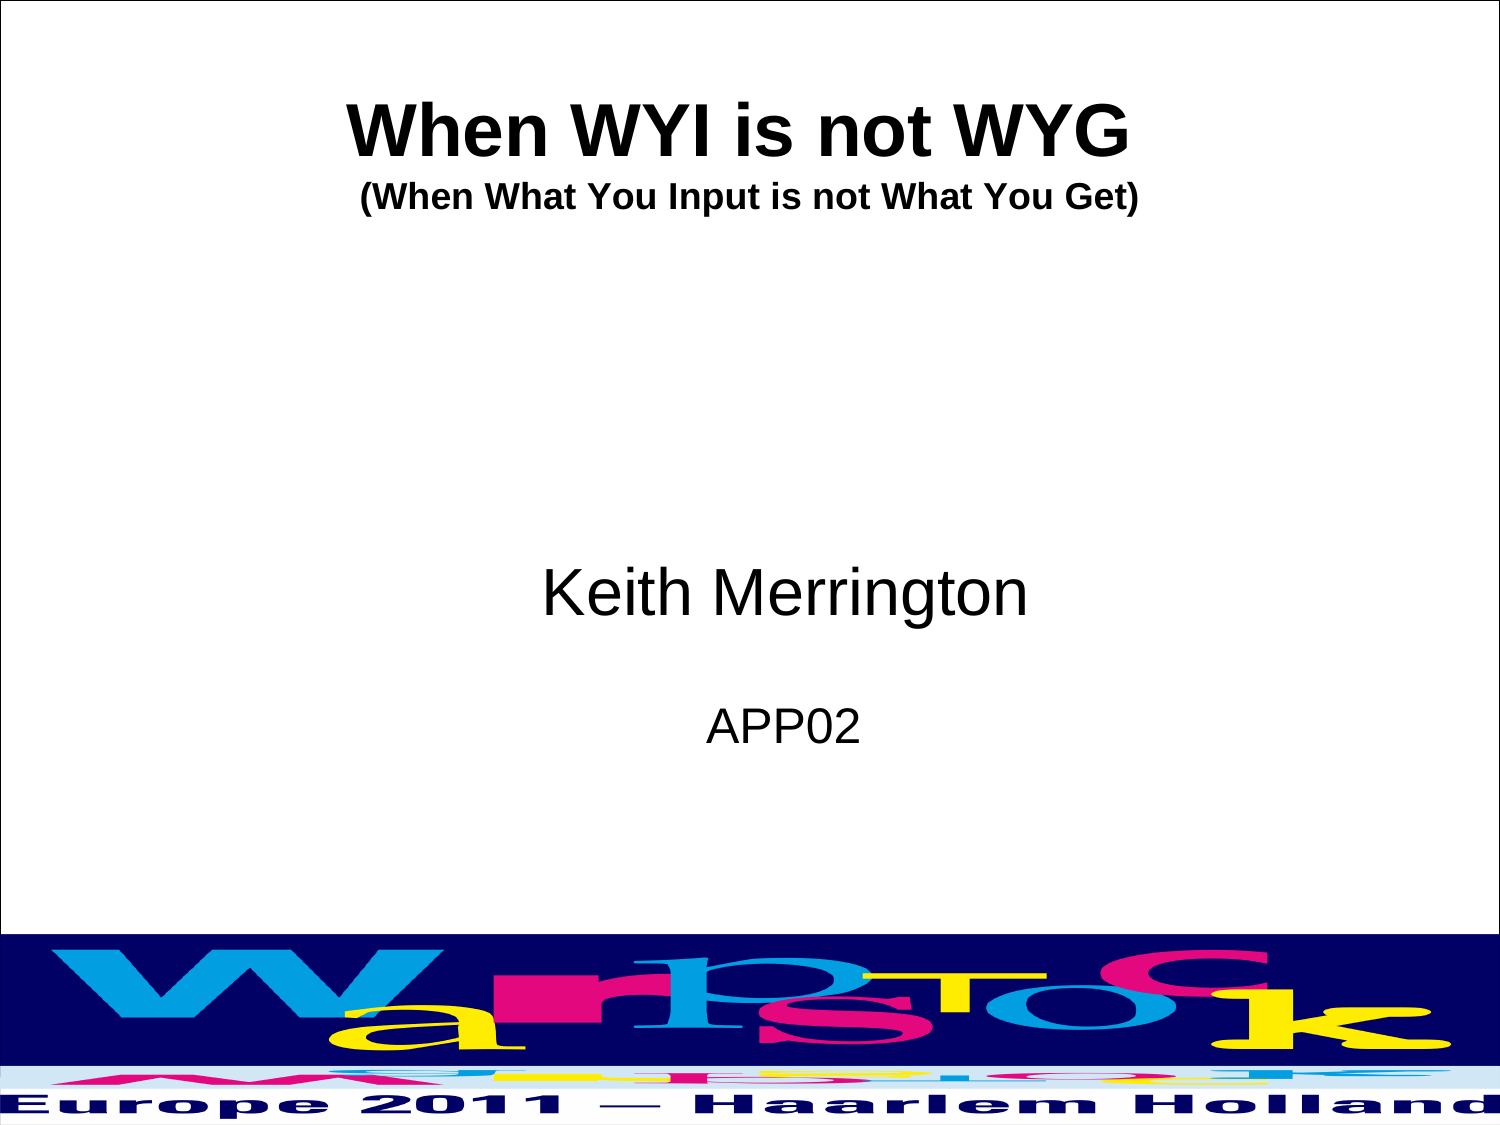

# Practical Examples
When WYI is not WYG
(When What You Input is not What You Get)
Keith Merrington
APP02